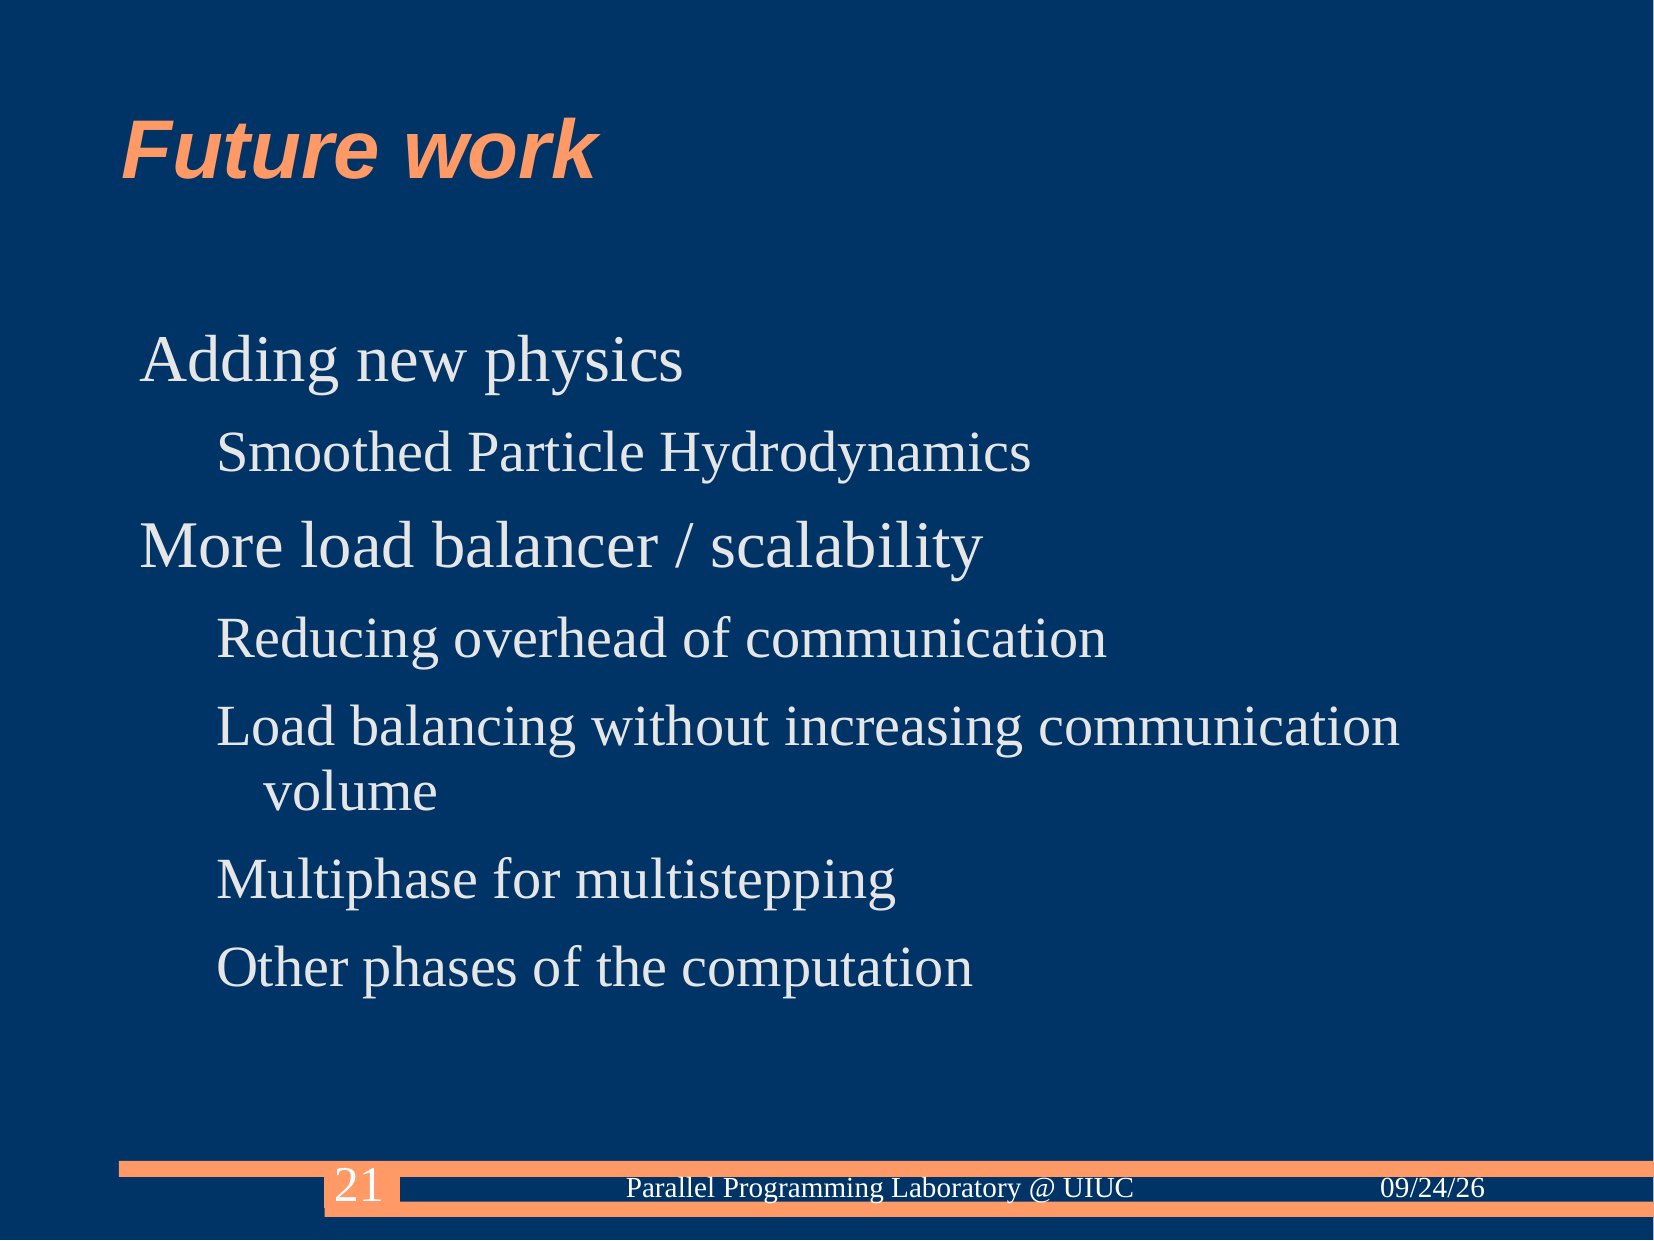

# Future work
Adding new physics
Smoothed Particle Hydrodynamics
More load balancer / scalability
Reducing overhead of communication
Load balancing without increasing communication volume
Multiphase for multistepping
Other phases of the computation
Parallel Programming Laboratory @ UIUC